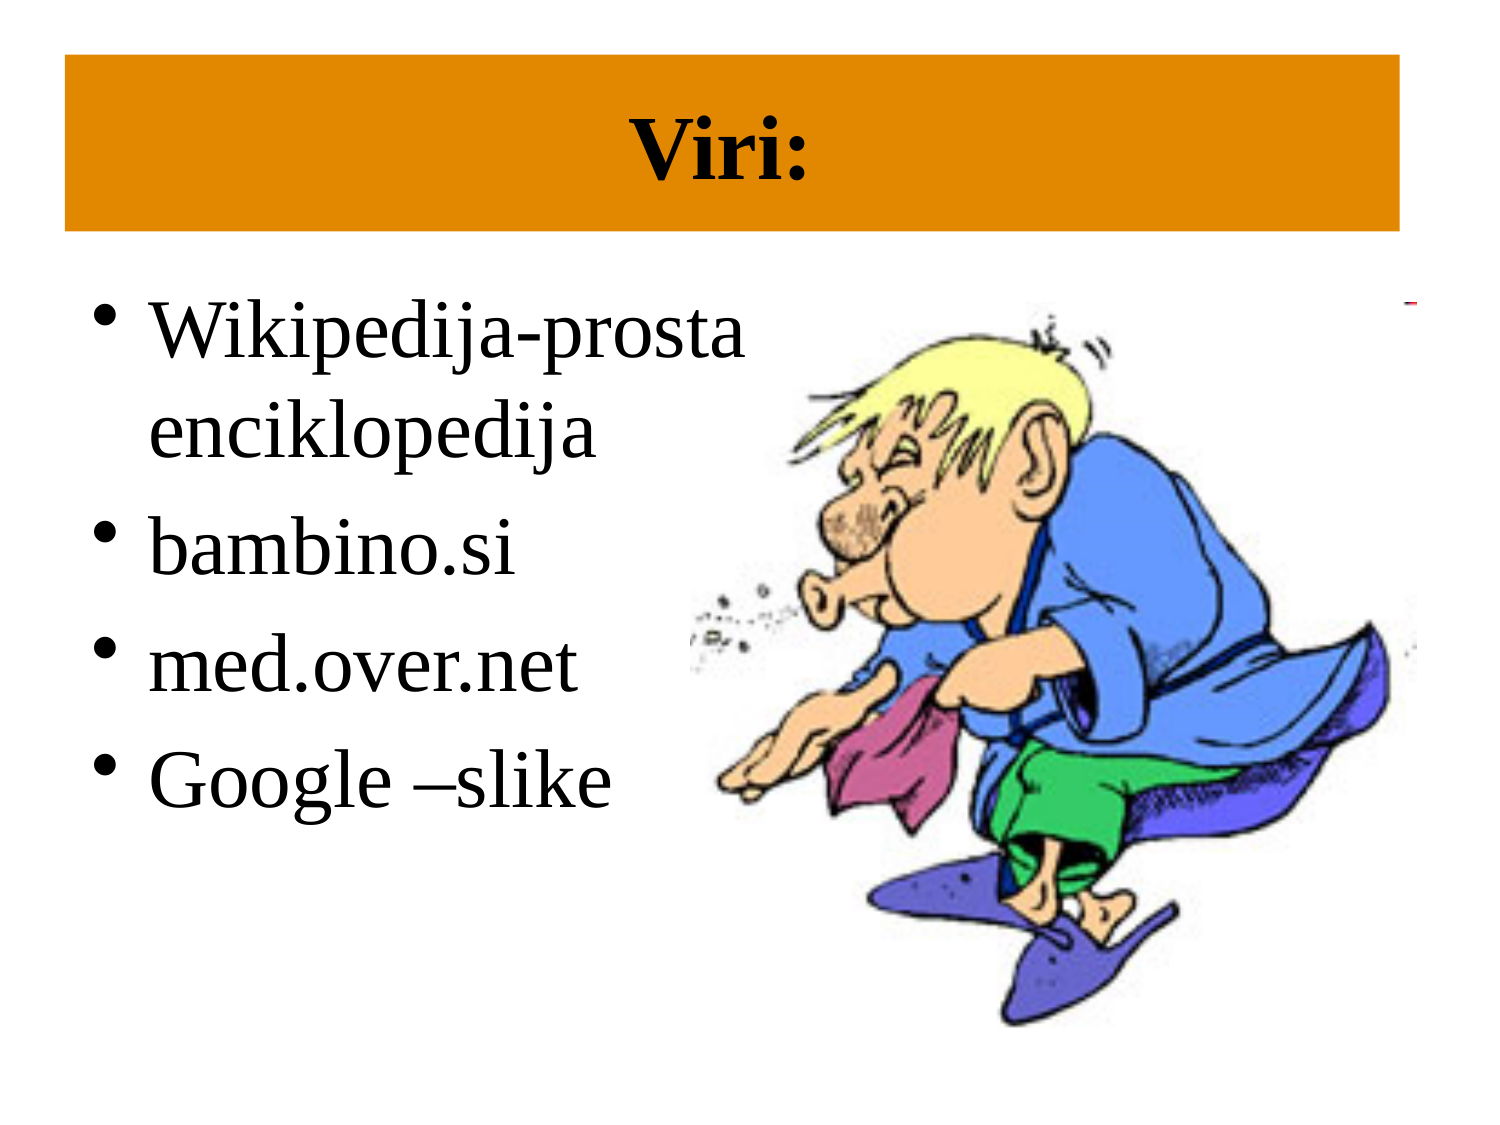

# Viri:
Wikipedija-prosta enciklopedija
bambino.si
med.over.net
Google –slike